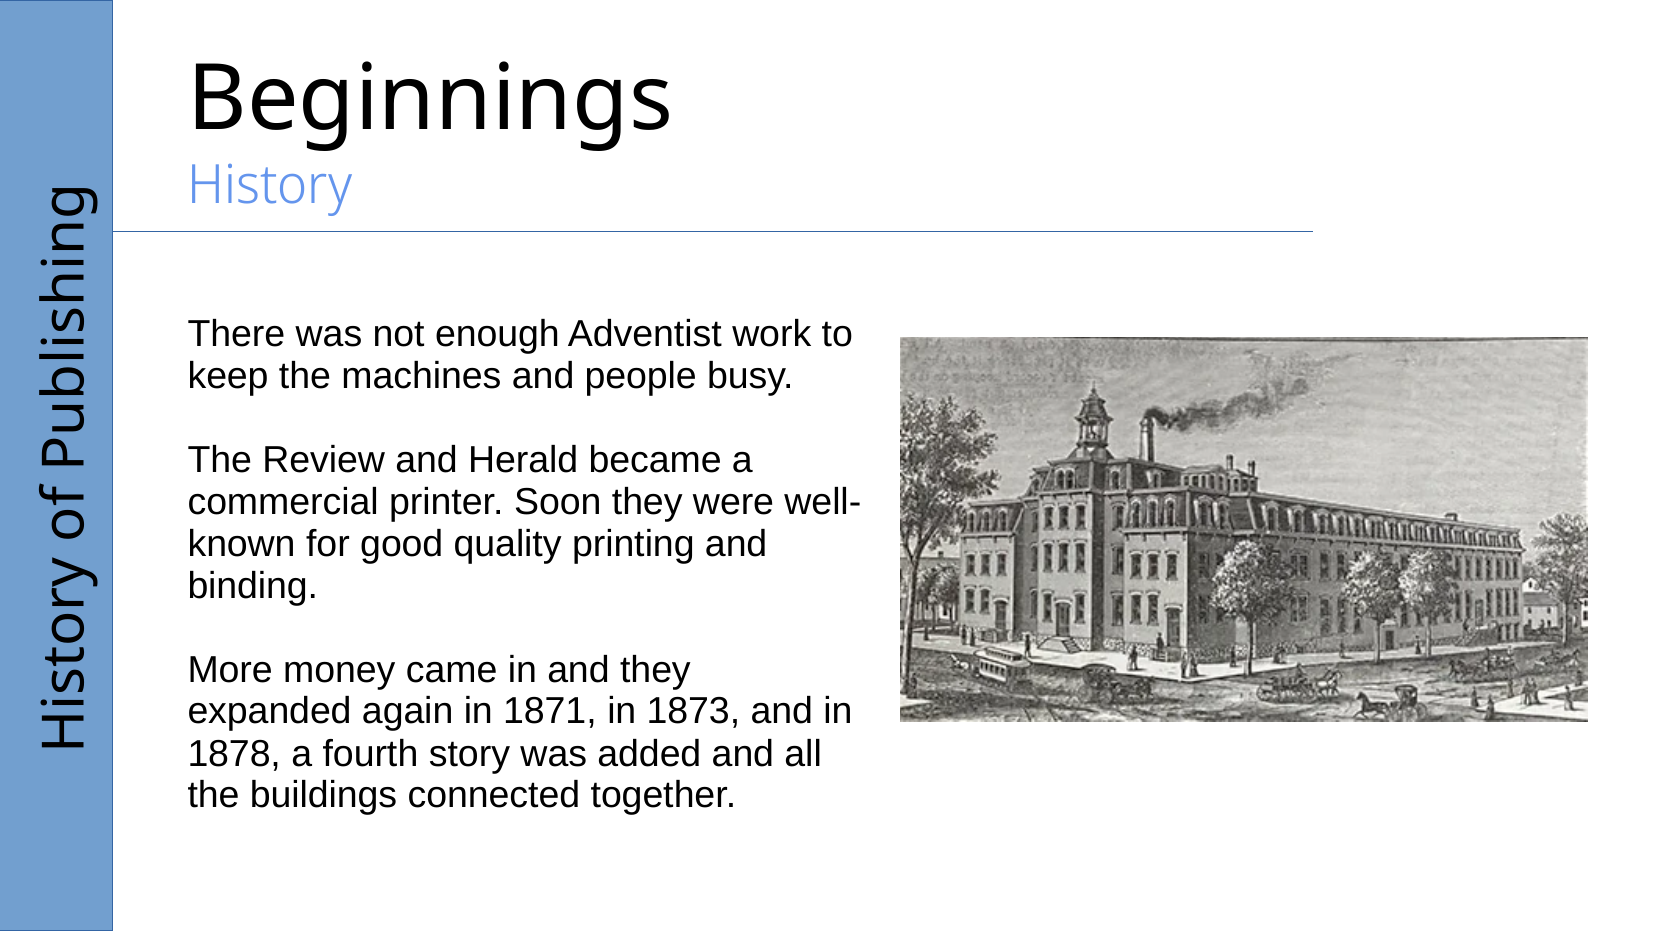

# Beginnings
History
There was not enough Adventist work to keep the machines and people busy.
The Review and Herald became a commercial printer. Soon they were well-known for good quality printing and binding.
More money came in and they expanded again in 1871, in 1873, and in 1878, a fourth story was added and all the buildings connected together.
History of Publishing